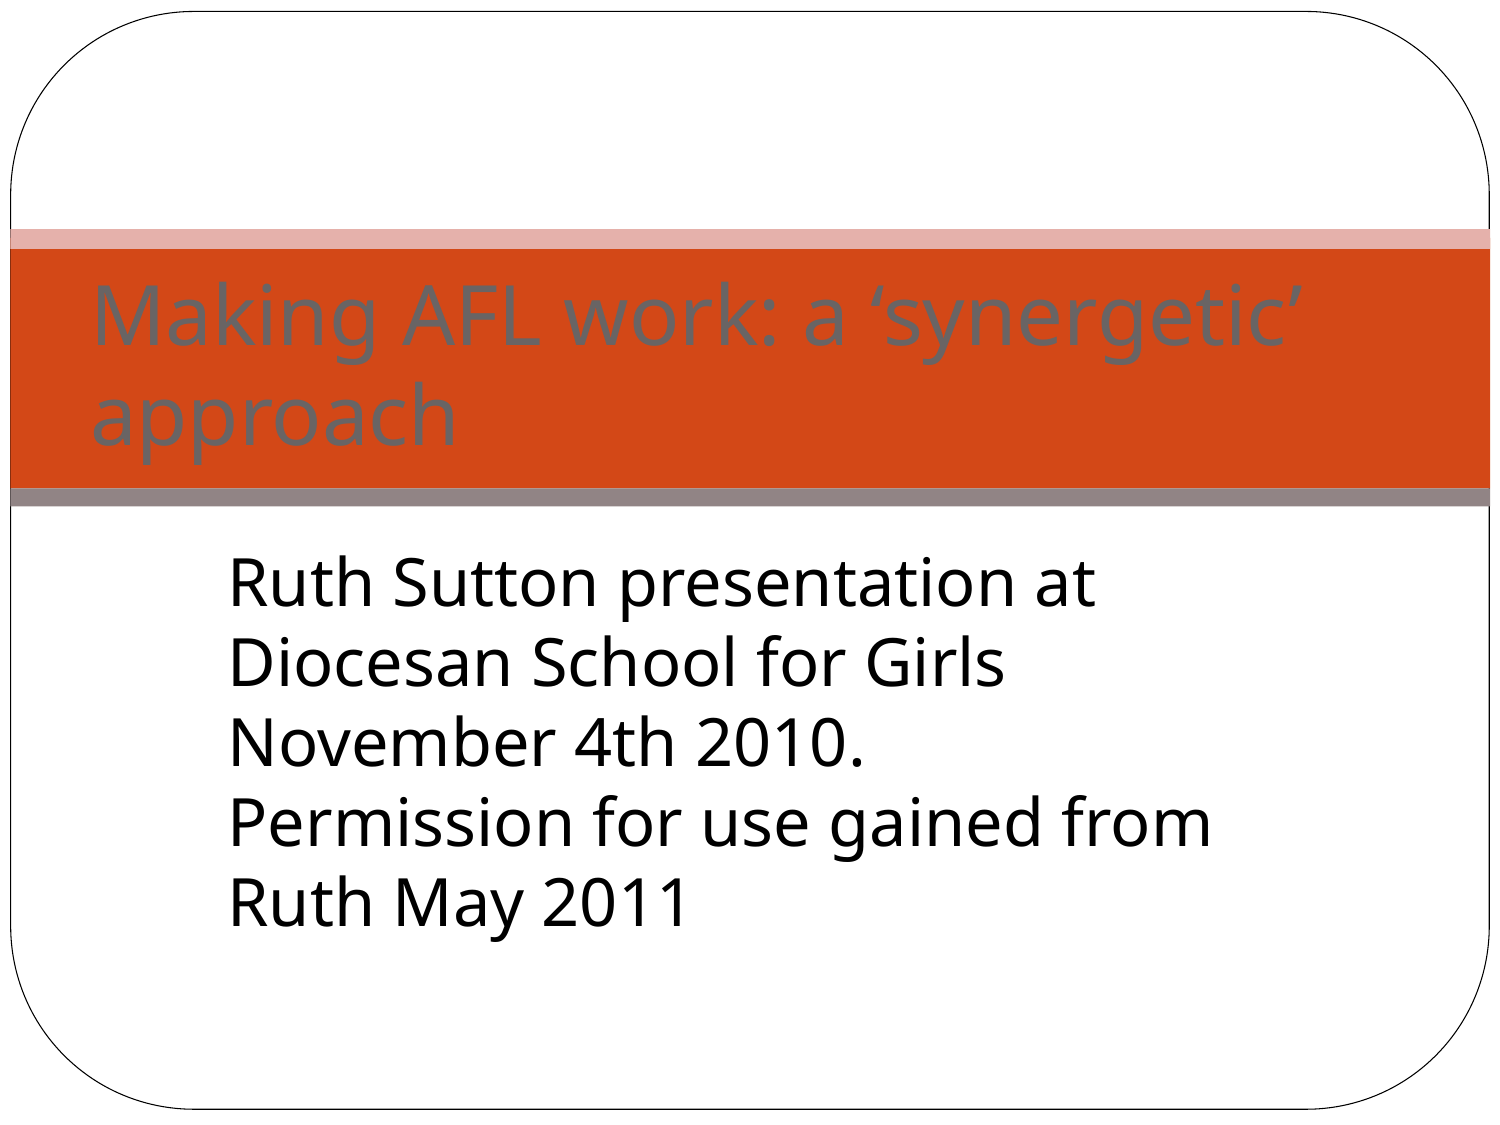

# Making AFL work: a ‘synergetic’ approach
Ruth Sutton presentation at Diocesan School for Girls
November 4th 2010. Permission for use gained from Ruth May 2011